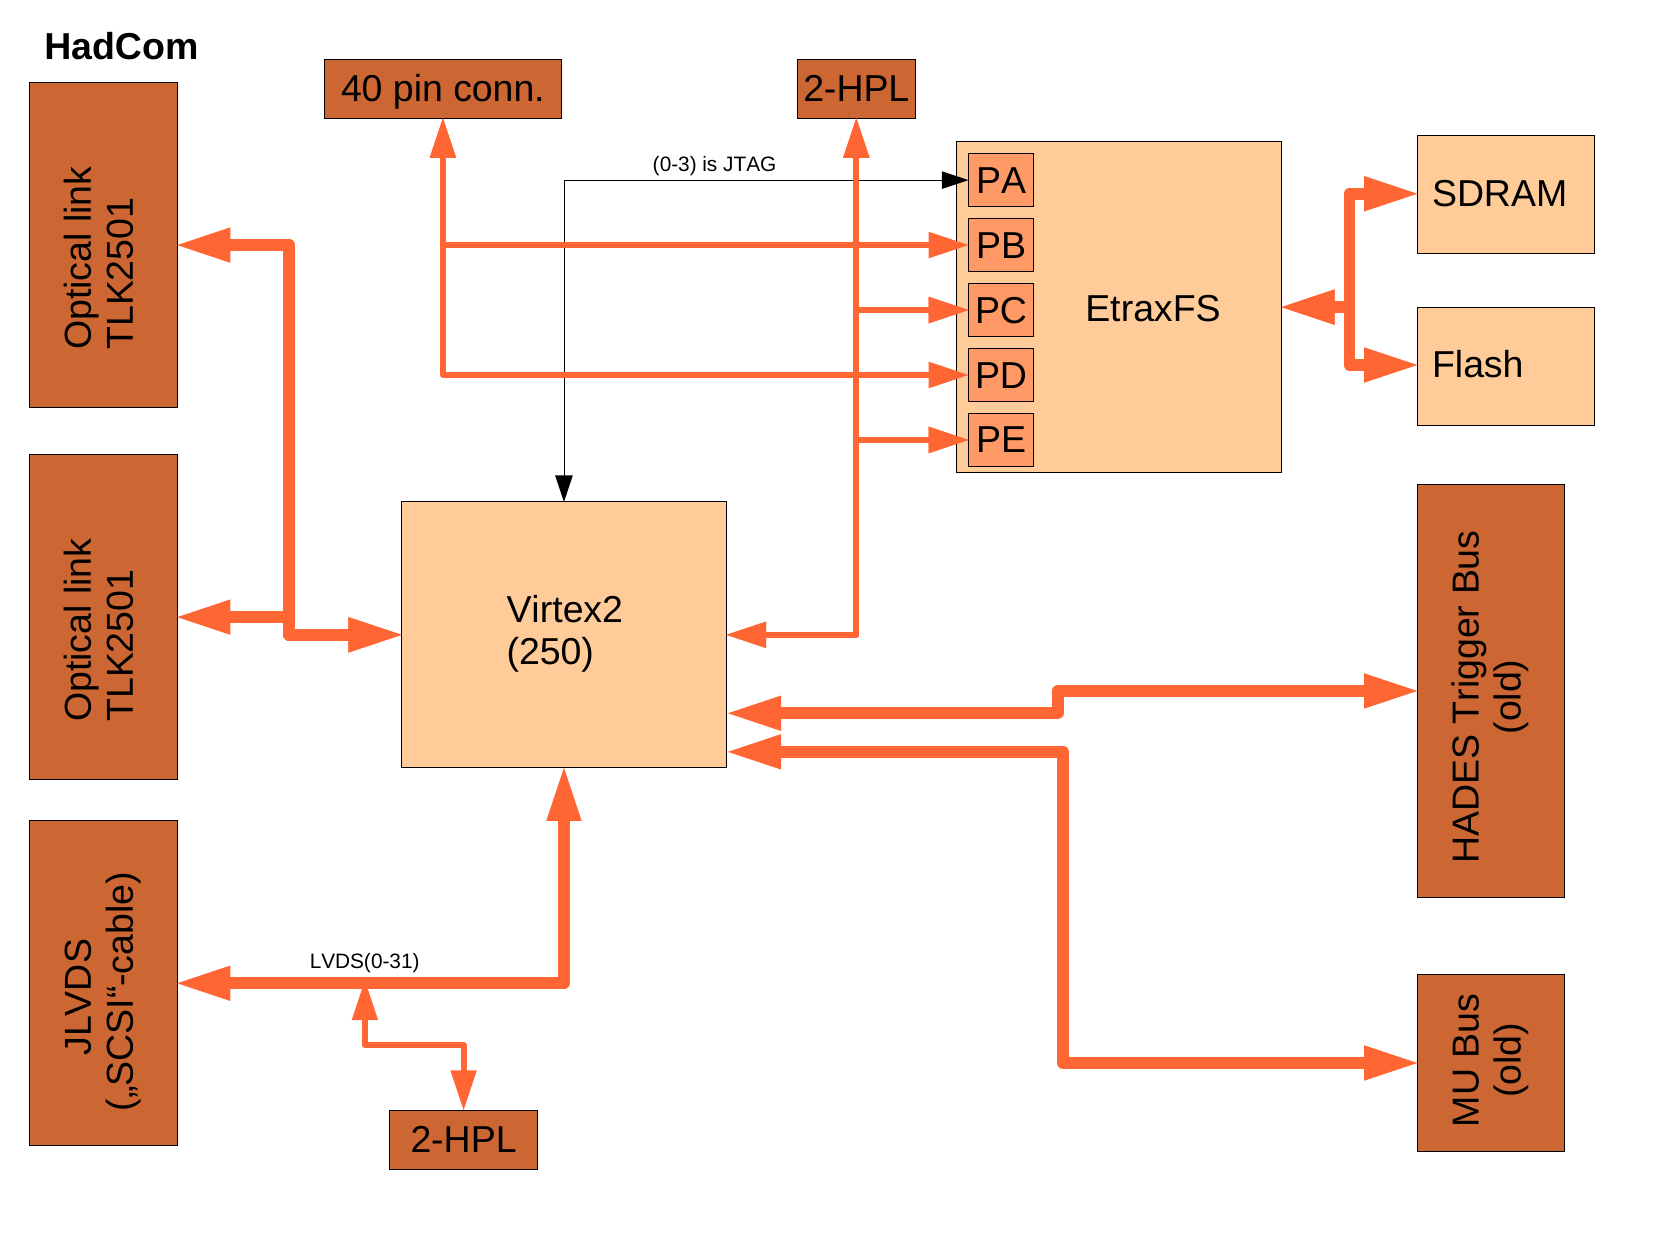

HadCom
40 pin conn.
2-HPL
(0-3) is JTAG
PA
SDRAM
Optical link
TLK2501
PB
EtraxFS
PC
Flash
PD
PE
Optical link
TLK2501
Virtex2
(250)
HADES Trigger Bus
(old)
LVDS(0-31)
JLVDS
(„SCSI“-cable)
MU Bus
(old)
2-HPL